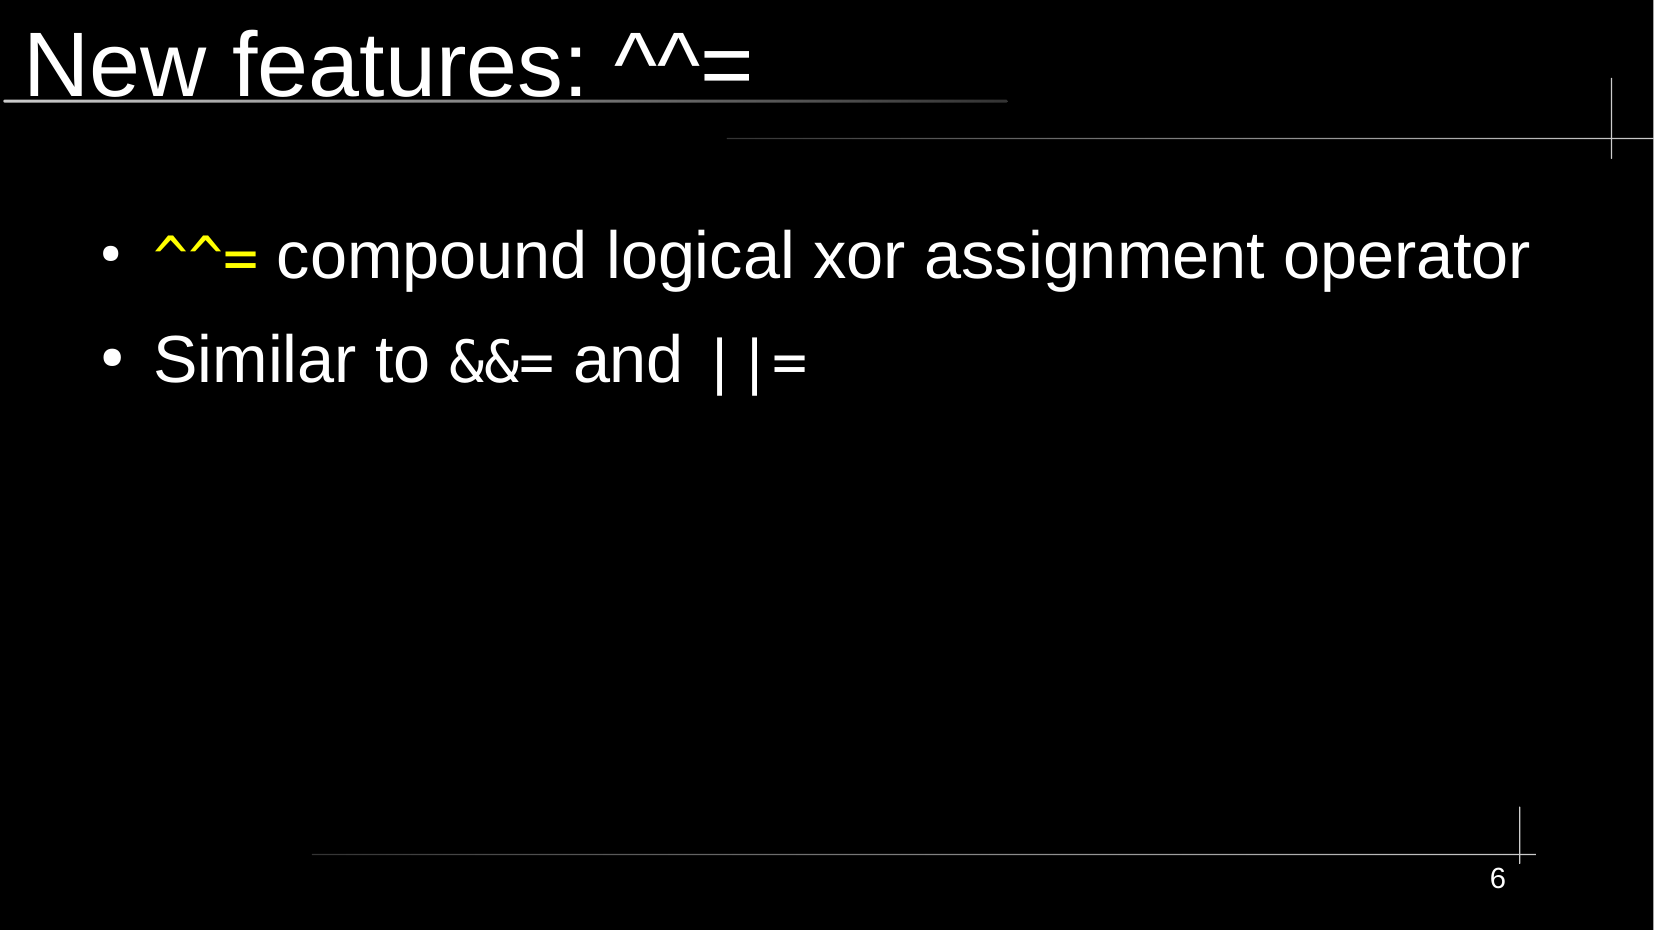

# New features: ^^=
^^= compound logical xor assignment operator
Similar to &&= and ||=
6